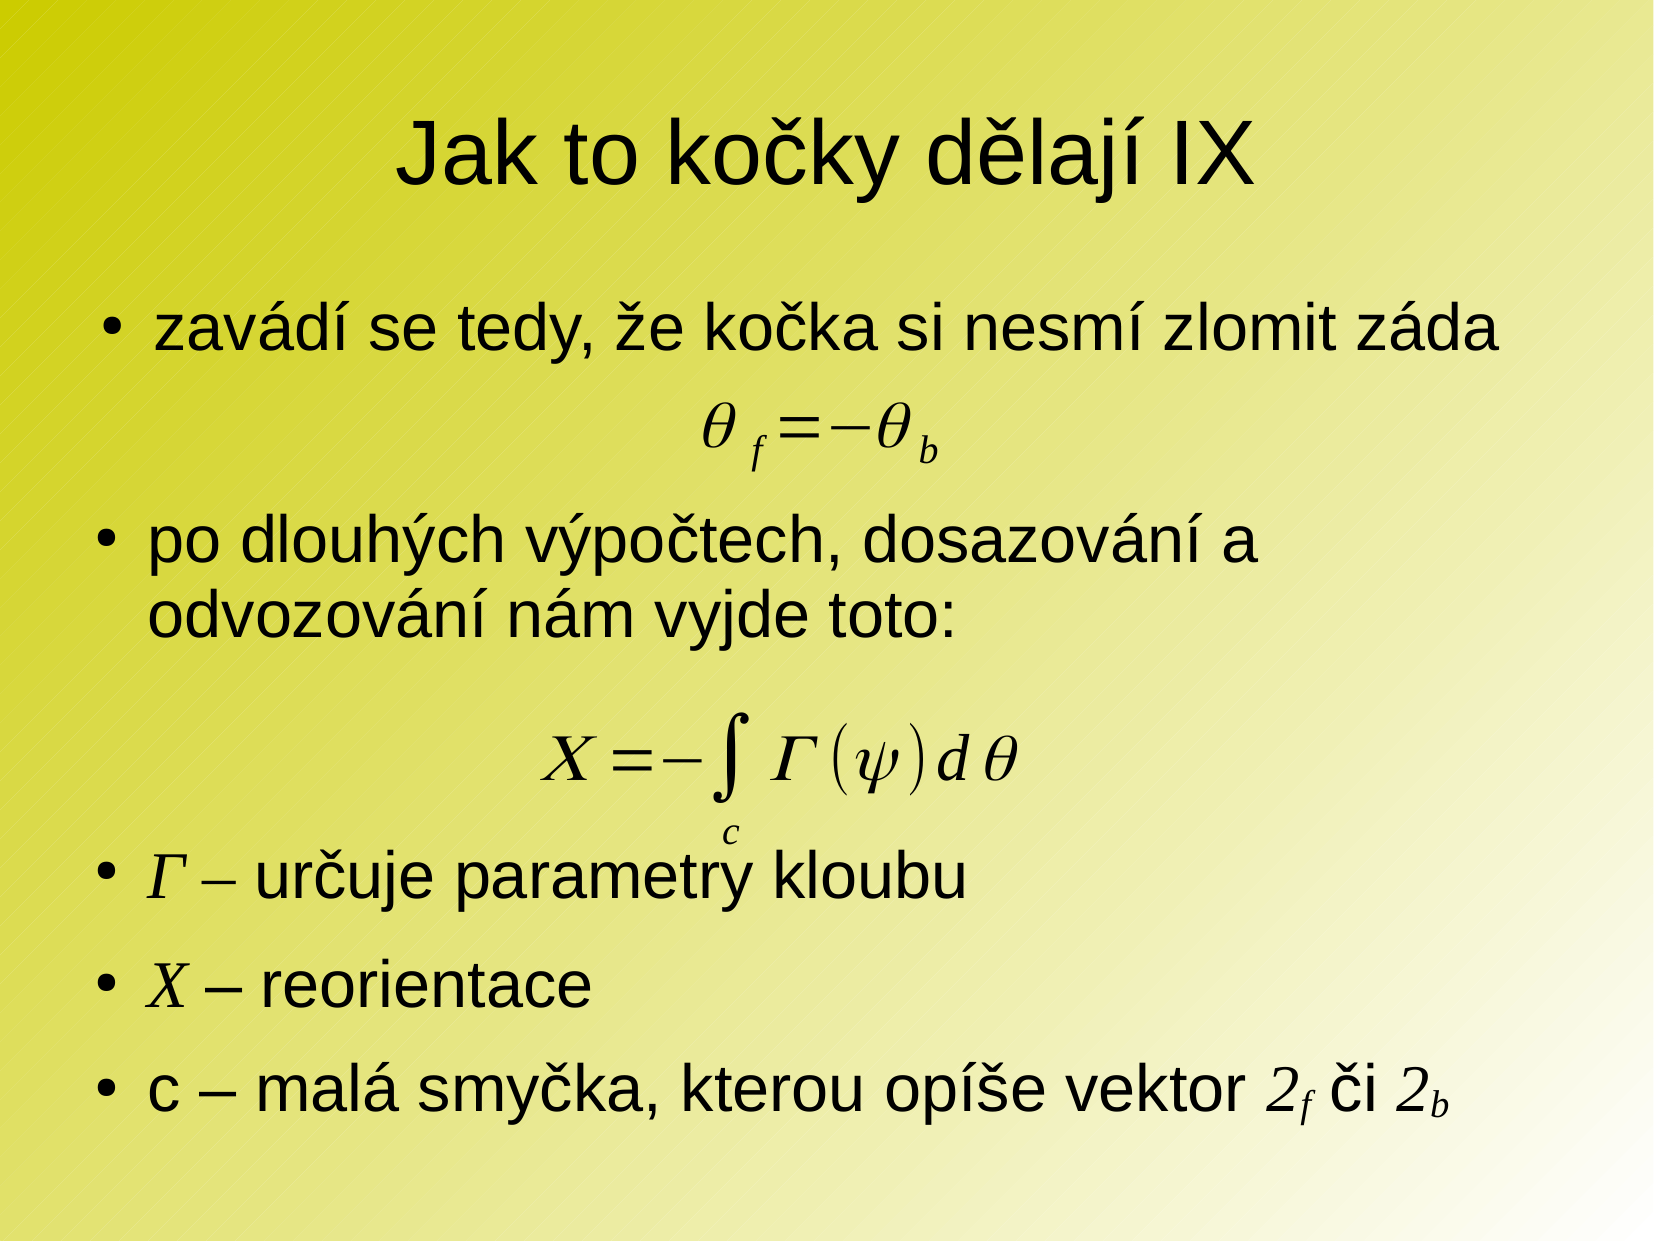

# Jak to kočky dělají IX
zavádí se tedy, že kočka si nesmí zlomit záda
po dlouhých výpočtech, dosazování a odvozování nám vyjde toto:
Γ – určuje parametry kloubu
Χ – reorientace
c – malá smyčka, kterou opíše vektor 2f či 2b